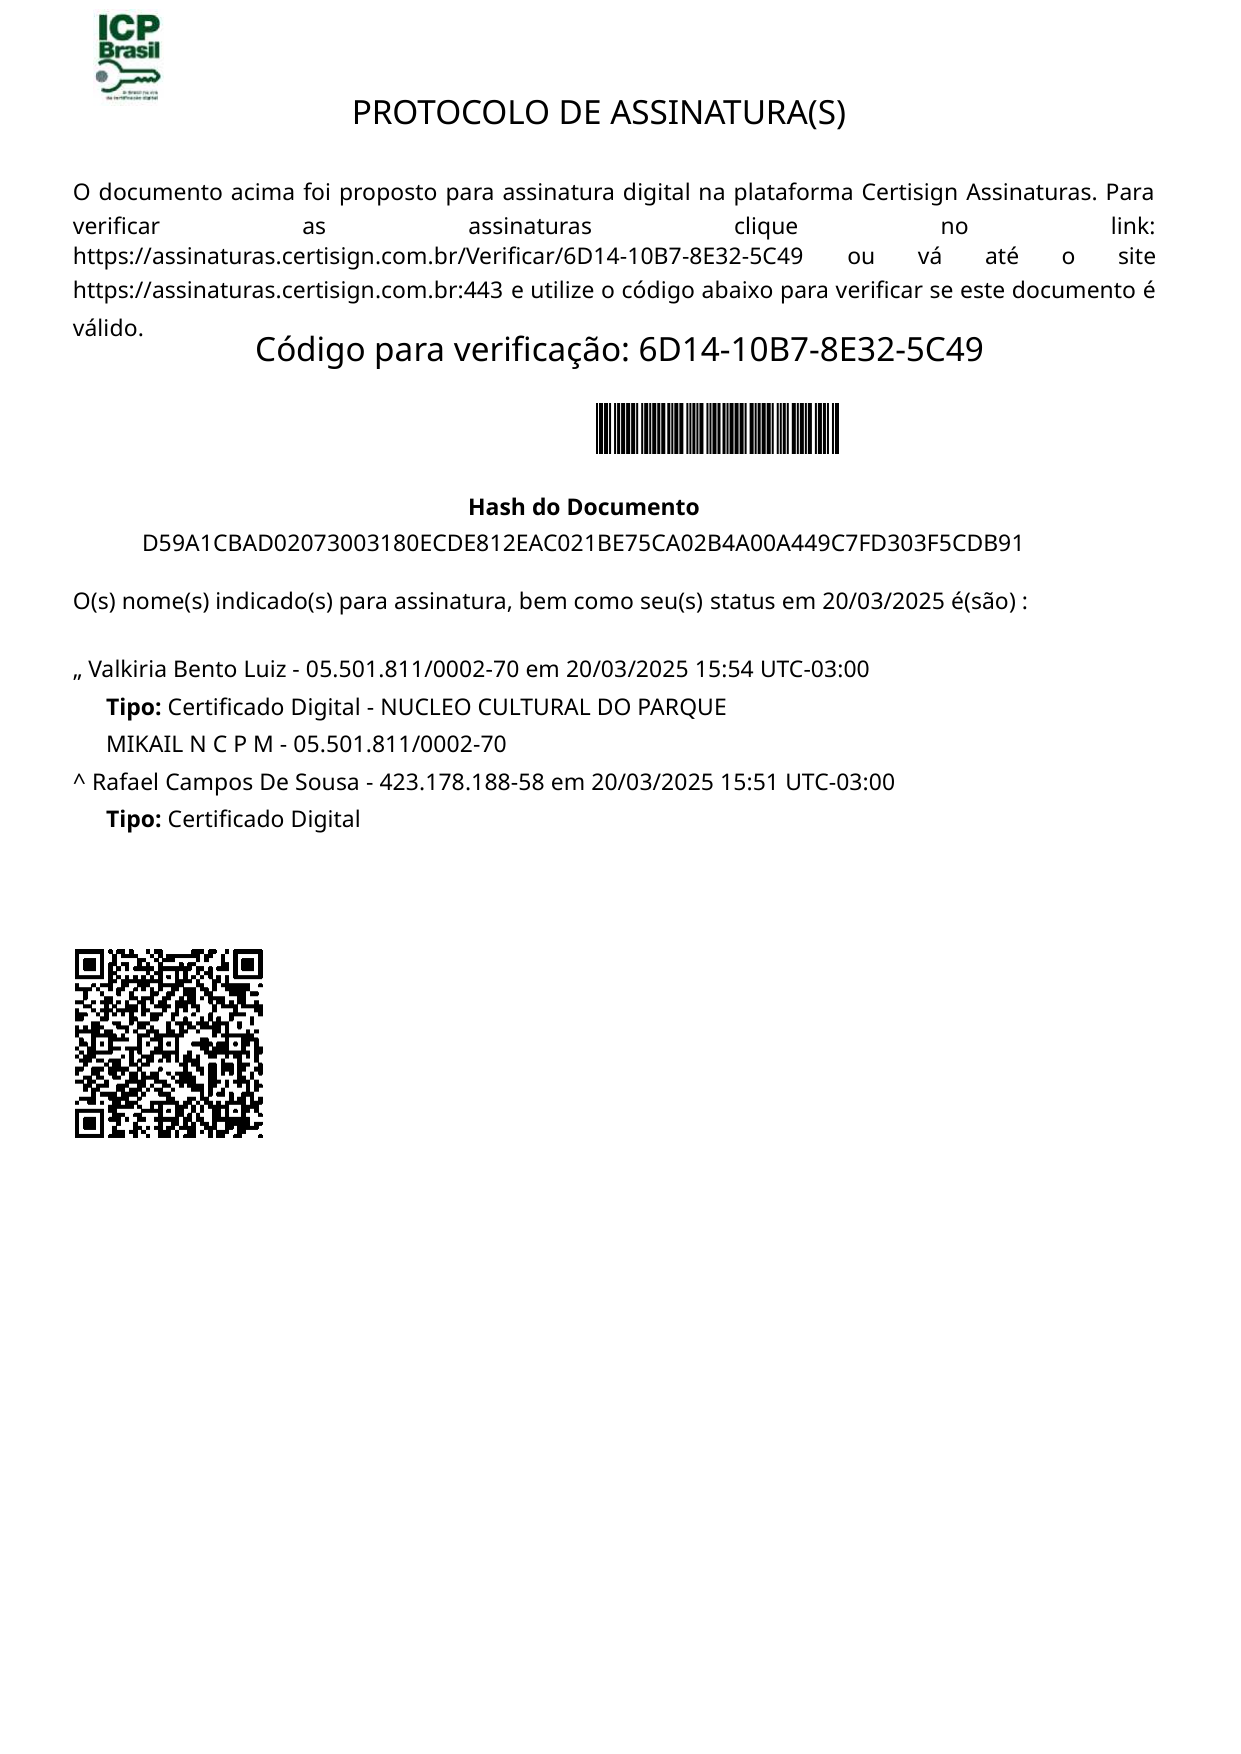

PROTOCOLO DE ASSINATURA(S)
O documento acima foi proposto para assinatura digital na plataforma Certisign Assinaturas. Para verificar as assinaturas clique no link: https://assinaturas.certisign.com.br/Verificar/6D14-10B7-8E32-5C49 ou vá até o site https://assinaturas.certisign.com.br:443 e utilize o código abaixo para verificar se este documento é válido.
Código para verificação: 6D14-10B7-8E32-5C49
Hash do Documento
D59A1CBAD02073003180ECDE812EAC021BE75CA02B4A00A449C7FD303F5CDB91
O(s) nome(s) indicado(s) para assinatura, bem como seu(s) status em 20/03/2025 é(são) :
„ Valkiria Bento Luiz - 05.501.811/0002-70 em 20/03/2025 15:54 UTC-03:00
Tipo: Certificado Digital - NUCLEO CULTURAL DO PARQUE MIKAIL N C P M - 05.501.811/0002-70
^ Rafael Campos De Sousa - 423.178.188-58 em 20/03/2025 15:51 UTC-03:00
Tipo: Certificado Digital